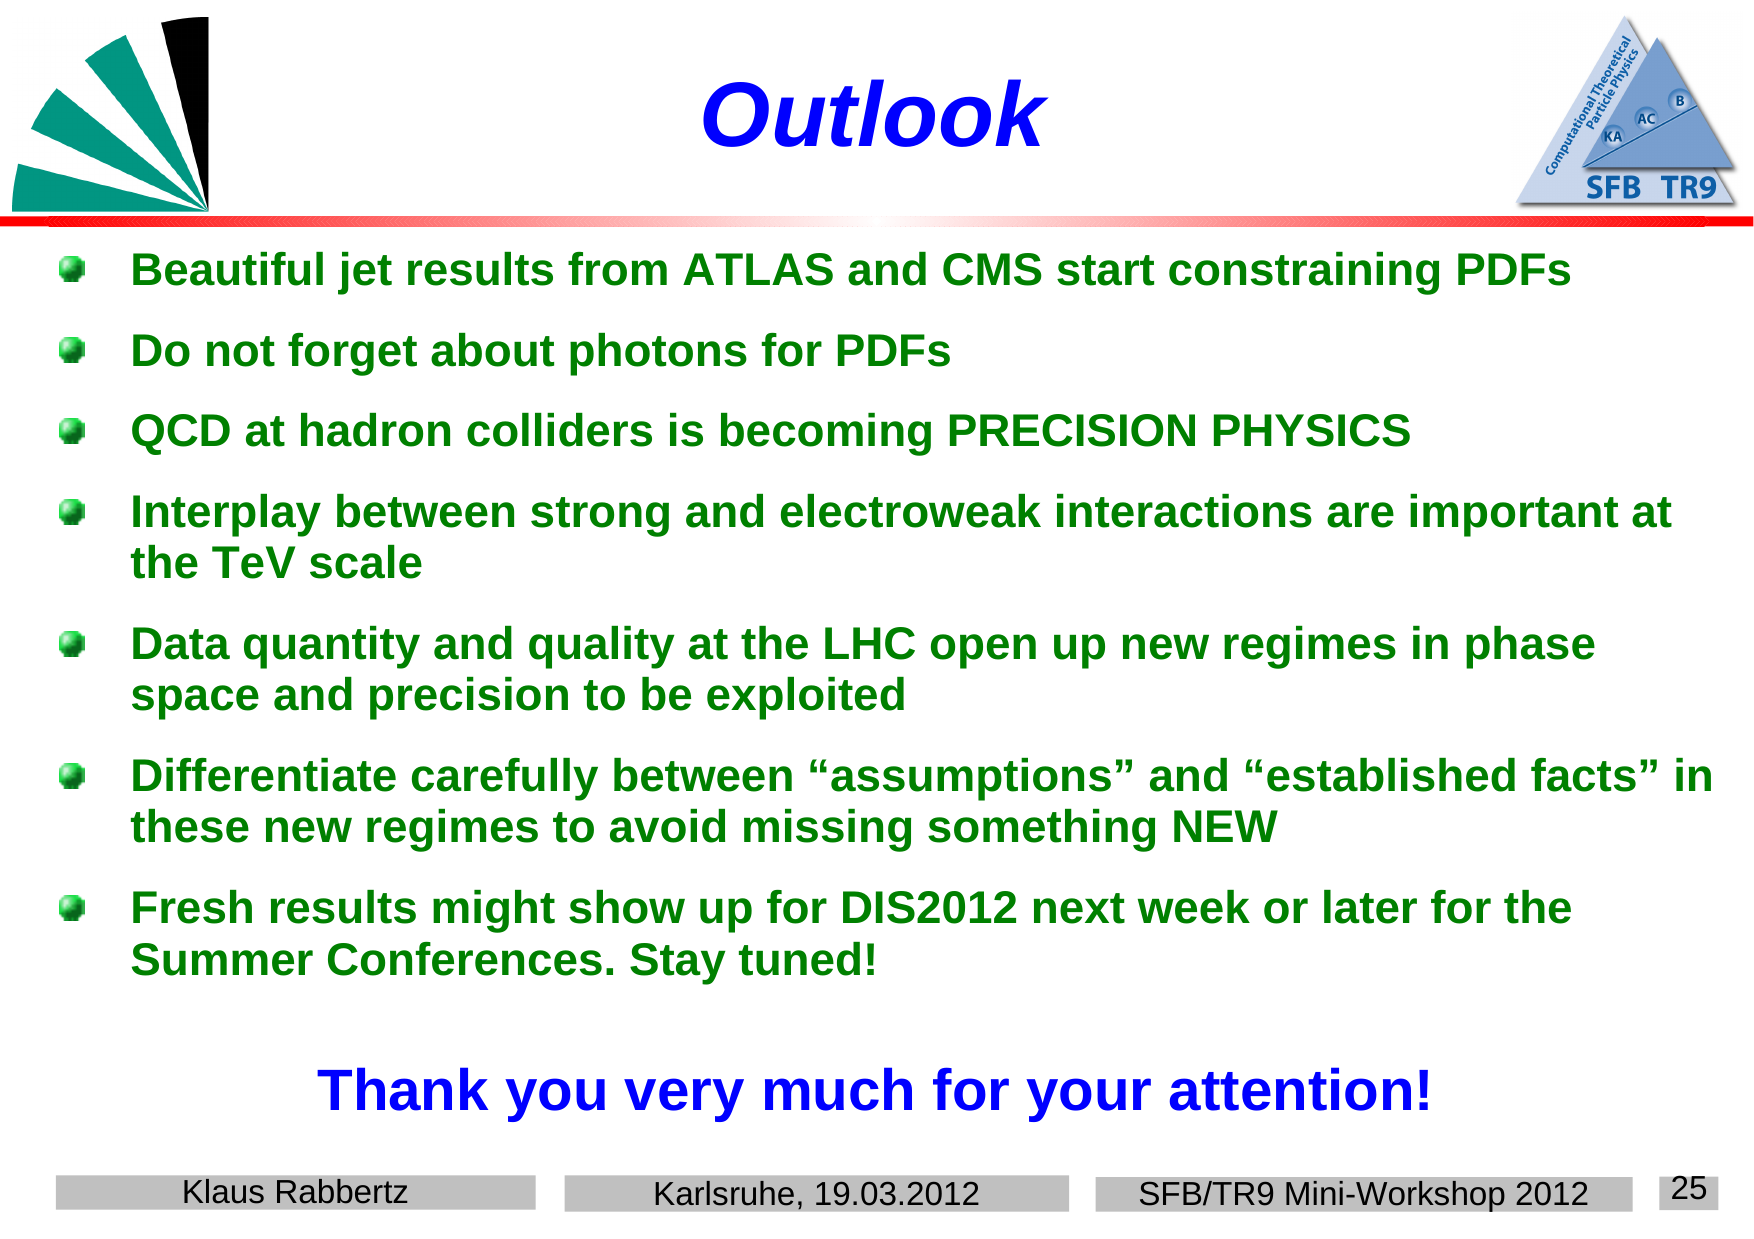

# Outlook
Beautiful jet results from ATLAS and CMS start constraining PDFs
Do not forget about photons for PDFs
QCD at hadron colliders is becoming PRECISION PHYSICS
Interplay between strong and electroweak interactions are important at the TeV scale
Data quantity and quality at the LHC open up new regimes in phase space and precision to be exploited
Differentiate carefully between “assumptions” and “established facts” in these new regimes to avoid missing something NEW
Fresh results might show up for DIS2012 next week or later for the Summer Conferences. Stay tuned!
Thank you very much for your attention!